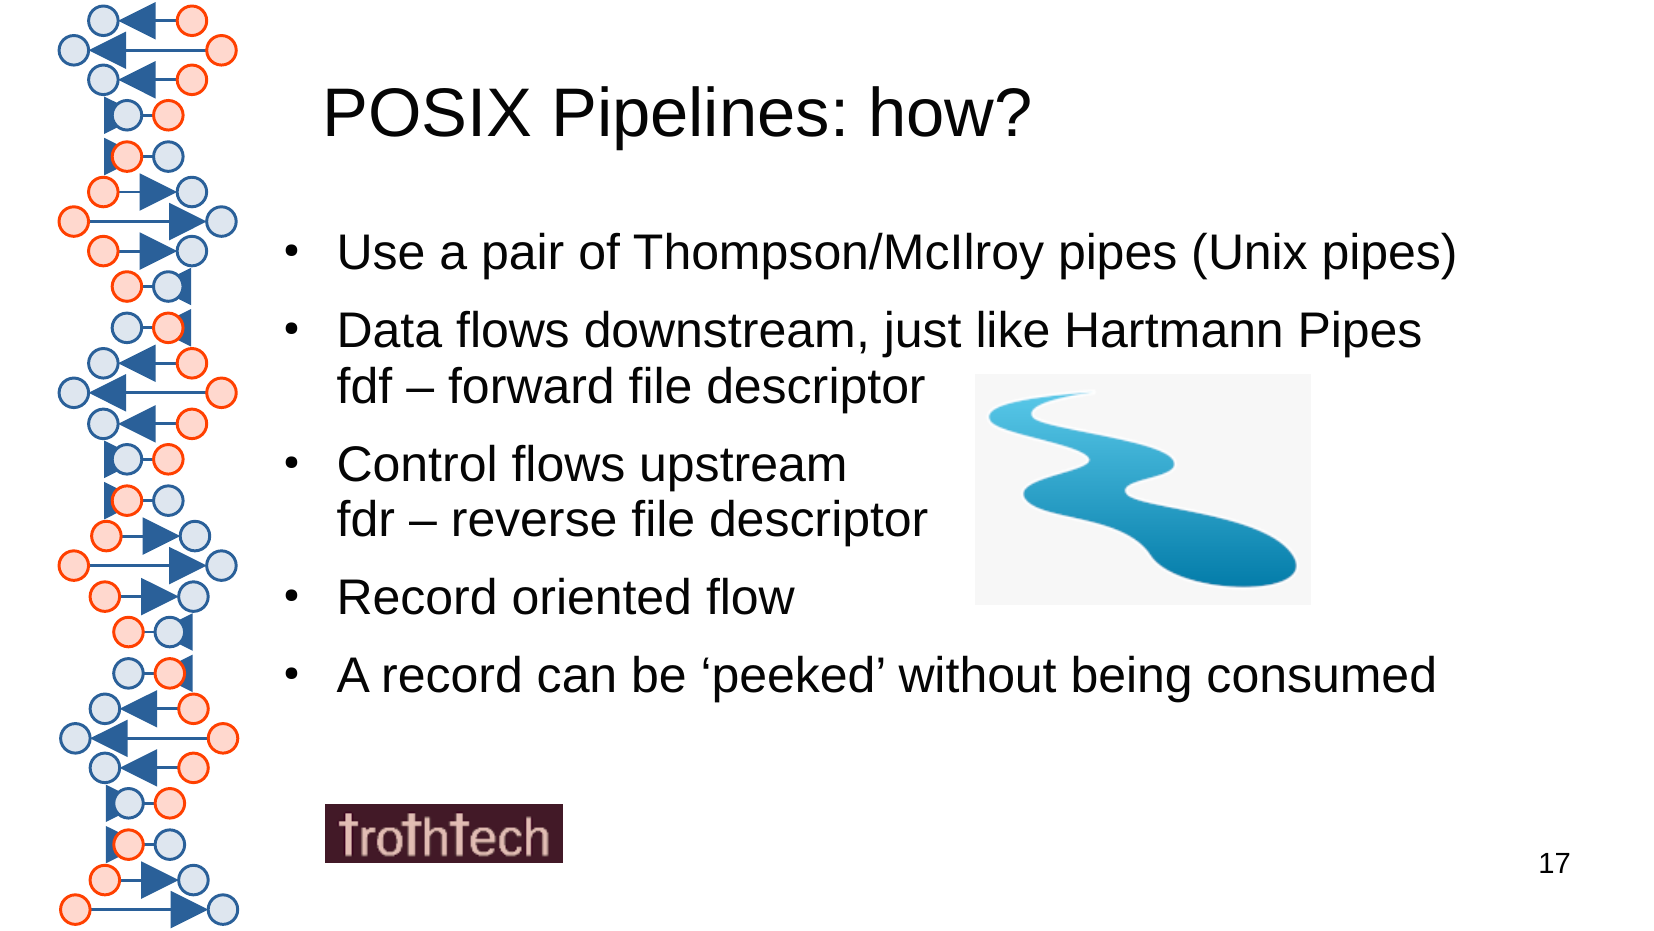

# POSIX Pipelines: how?
Use a pair of Thompson/McIlroy pipes (Unix pipes)
Data flows downstream, just like Hartmann Pipes
fdf – forward file descriptor
Control flows upstream
fdr – reverse file descriptor
Record oriented flow
A record can be ‘peeked’ without being consumed
17